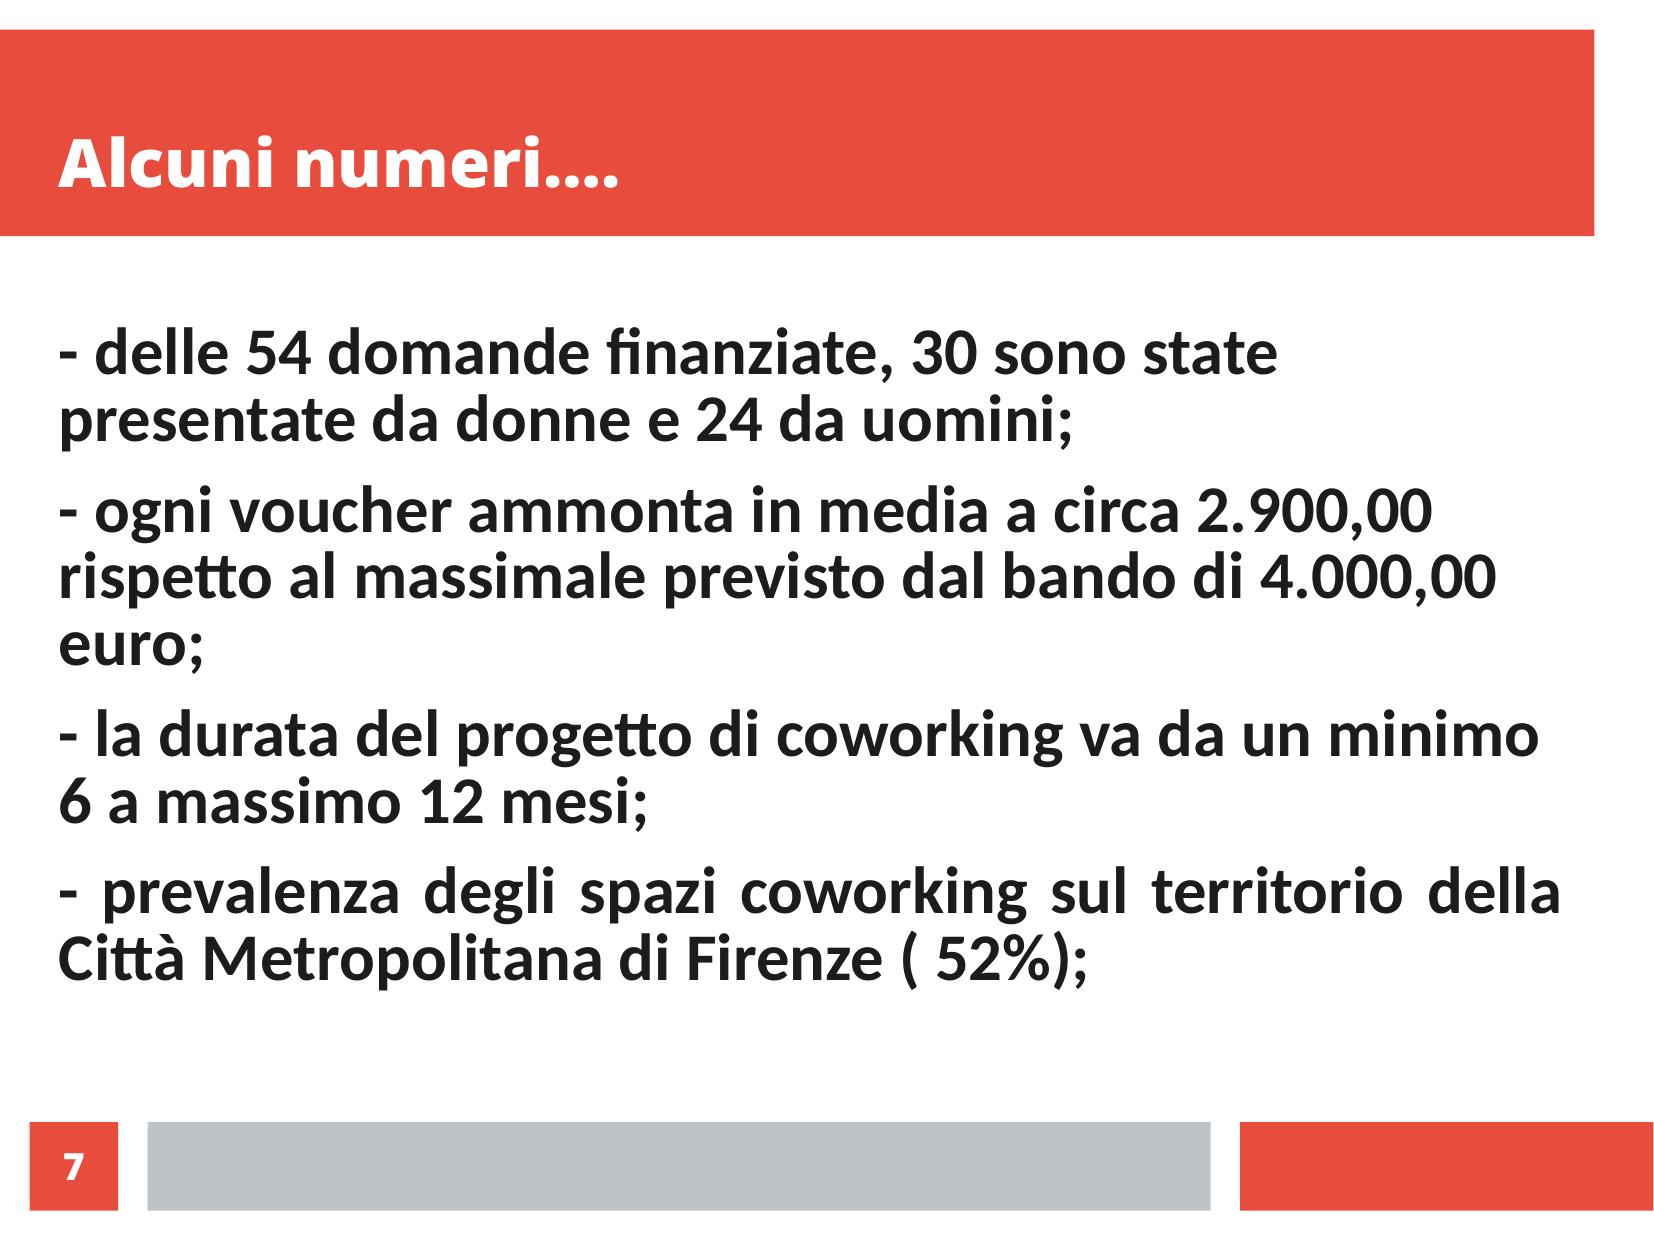

# Alcuni numeri….
- delle 54 domande finanziate, 30 sono state presentate da donne e 24 da uomini;
- ogni voucher ammonta in media a circa 2.900,00 rispetto al massimale previsto dal bando di 4.000,00 euro;
- la durata del progetto di coworking va da un minimo 6 a massimo 12 mesi;
- prevalenza degli spazi coworking sul territorio della Città Metropolitana di Firenze ( 52%);
7